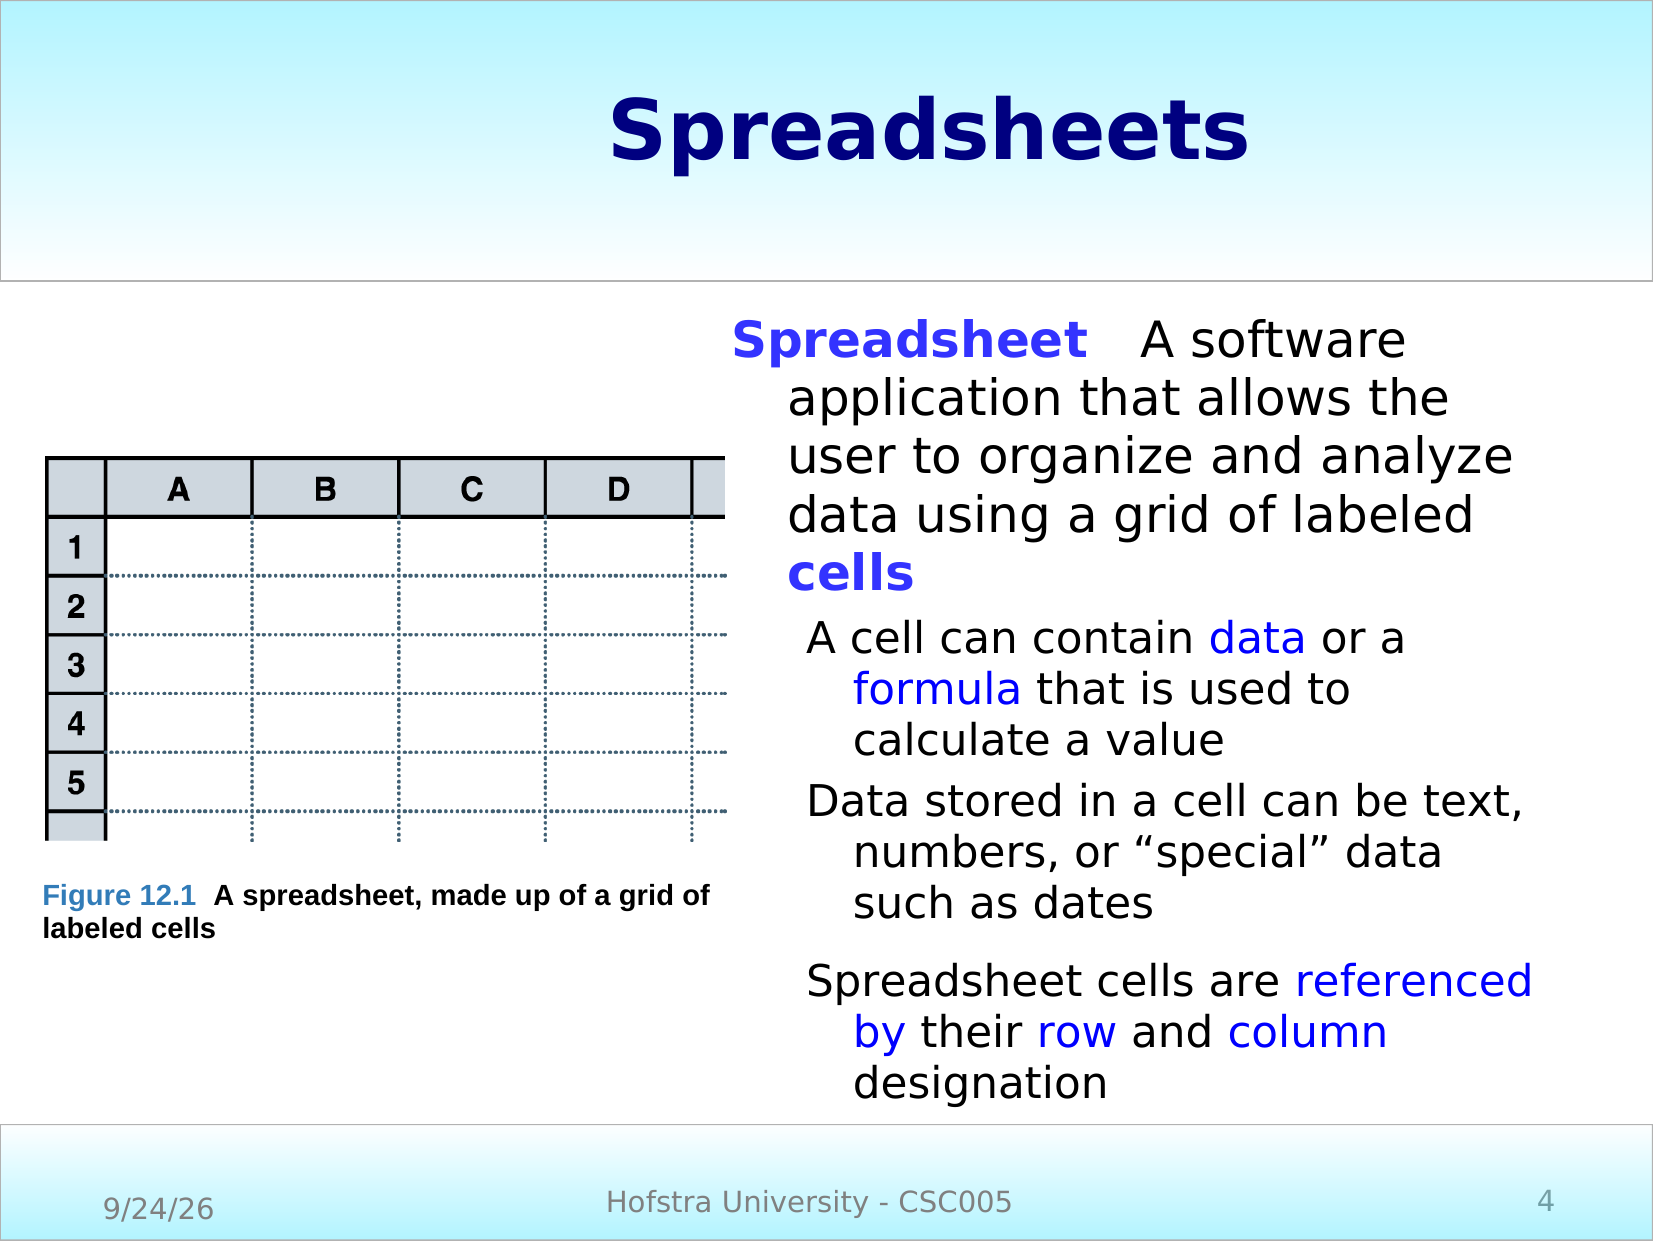

# Spreadsheets
Spreadsheet A software application that allows the user to organize and analyze data using a grid of labeled cells
A cell can contain data or a formula that is used to calculate a value
Data stored in a cell can be text, numbers, or “special” data such as dates
Spreadsheet cells are referenced by their row and column designation
Figure 12.1 A spreadsheet, made up of a grid of labeled cells
4
Hofstra University - CSC005